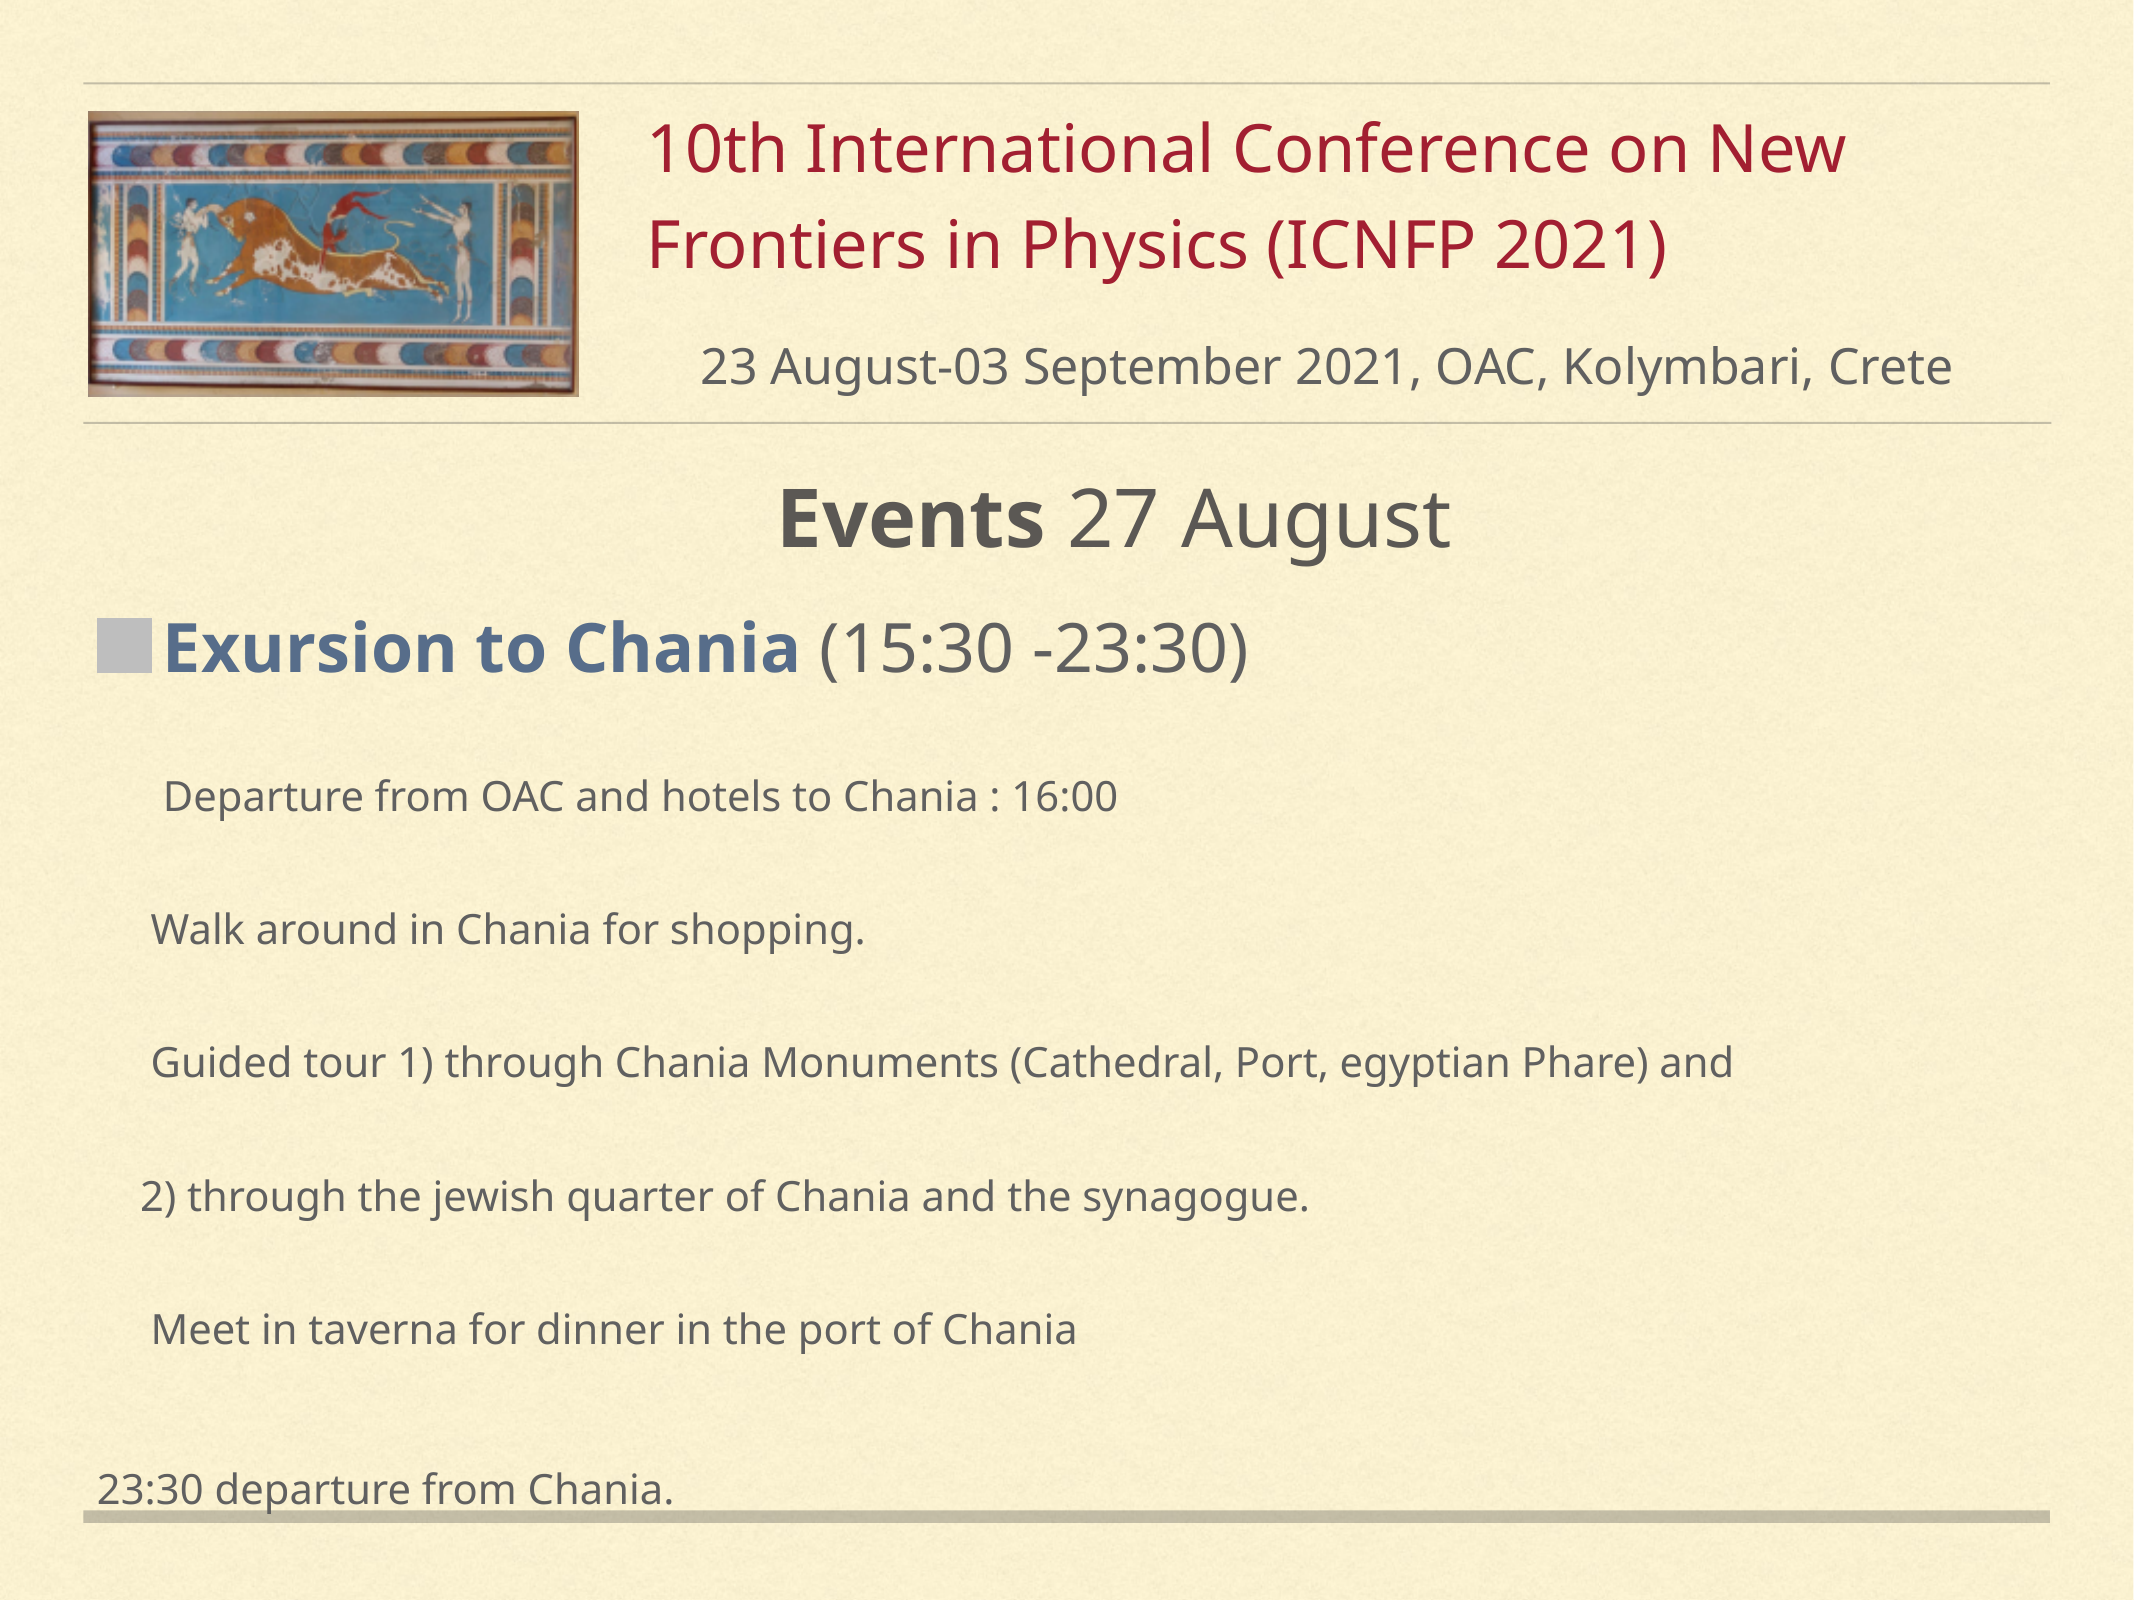

# 10th International Conference on New Frontiers in Physics (ICNFP 2021)
23 August-03 September 2021, OAC, Kolymbari, Crete
Events 27 August
Exursion to Chania (15:30 -23:30)
Departure from OAC and hotels to Chania : 16:00
 Walk around in Chania for shopping.
 Guided tour 1) through Chania Monuments (Cathedral, Port, egyptian Phare) and
 2) through the jewish quarter of Chania and the synagogue.
 Meet in taverna for dinner in the port of Chania
23:30 departure from Chania.